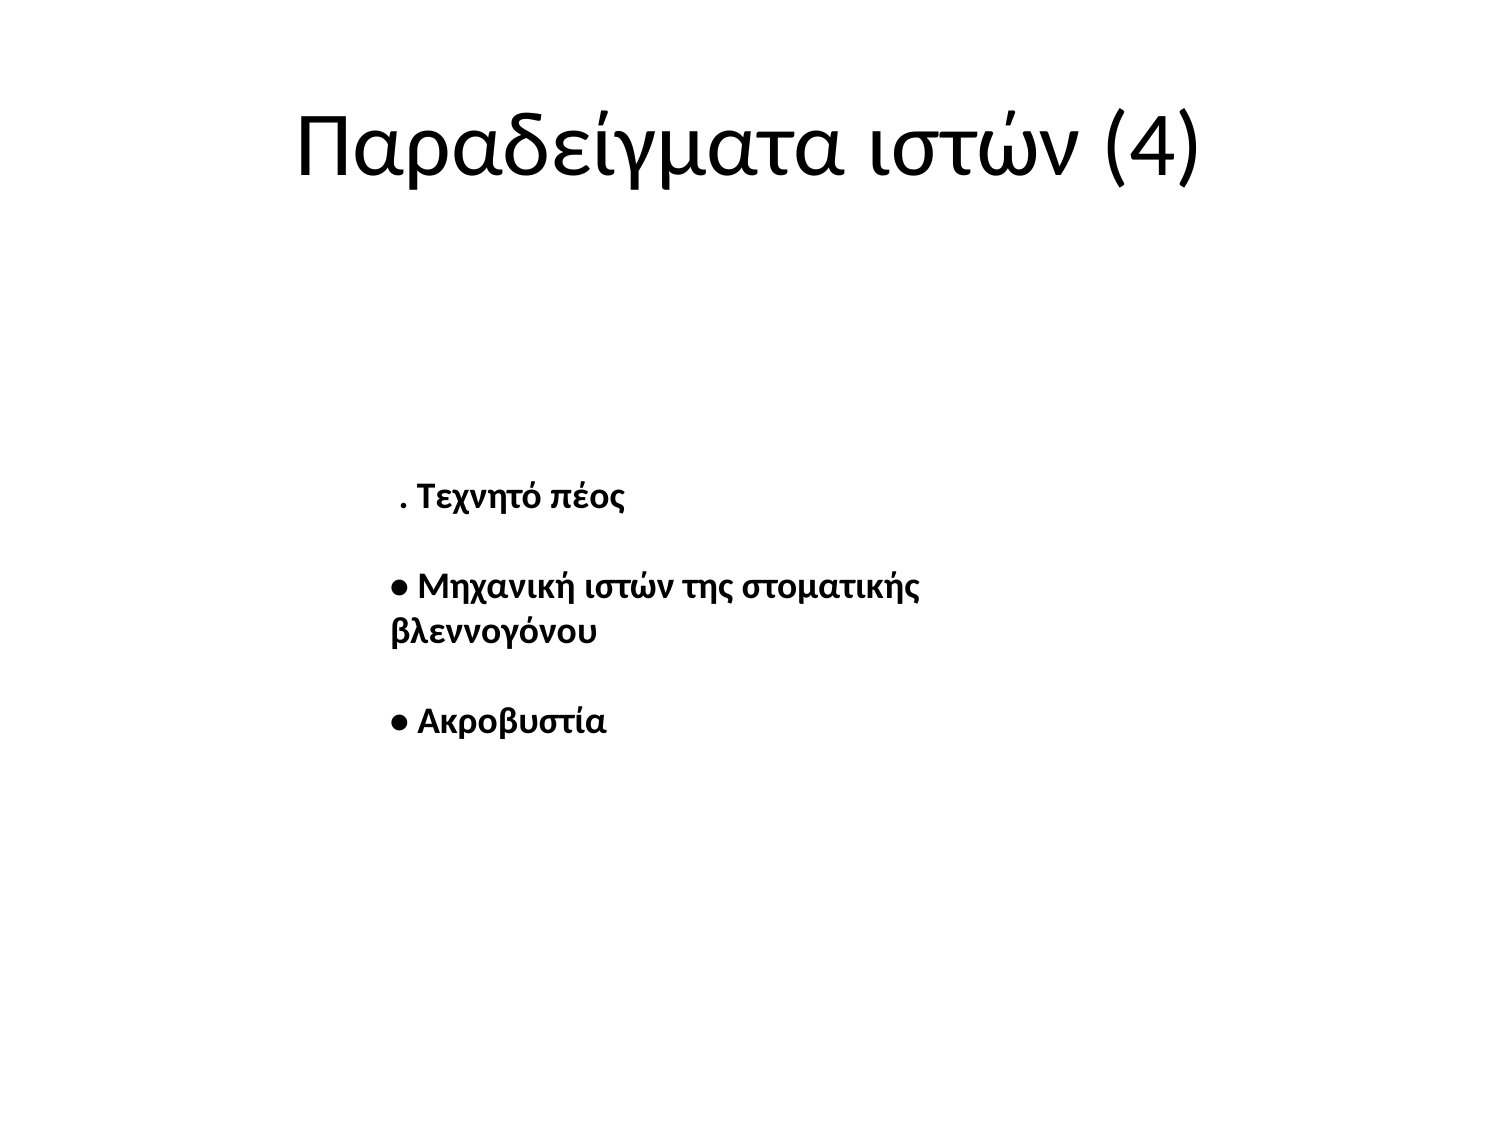

# Παραδείγματα ιστών (4)
 . Τεχνητό πέος
• Μηχανική ιστών της στοματικής βλεννογόνου
• Ακροβυστία